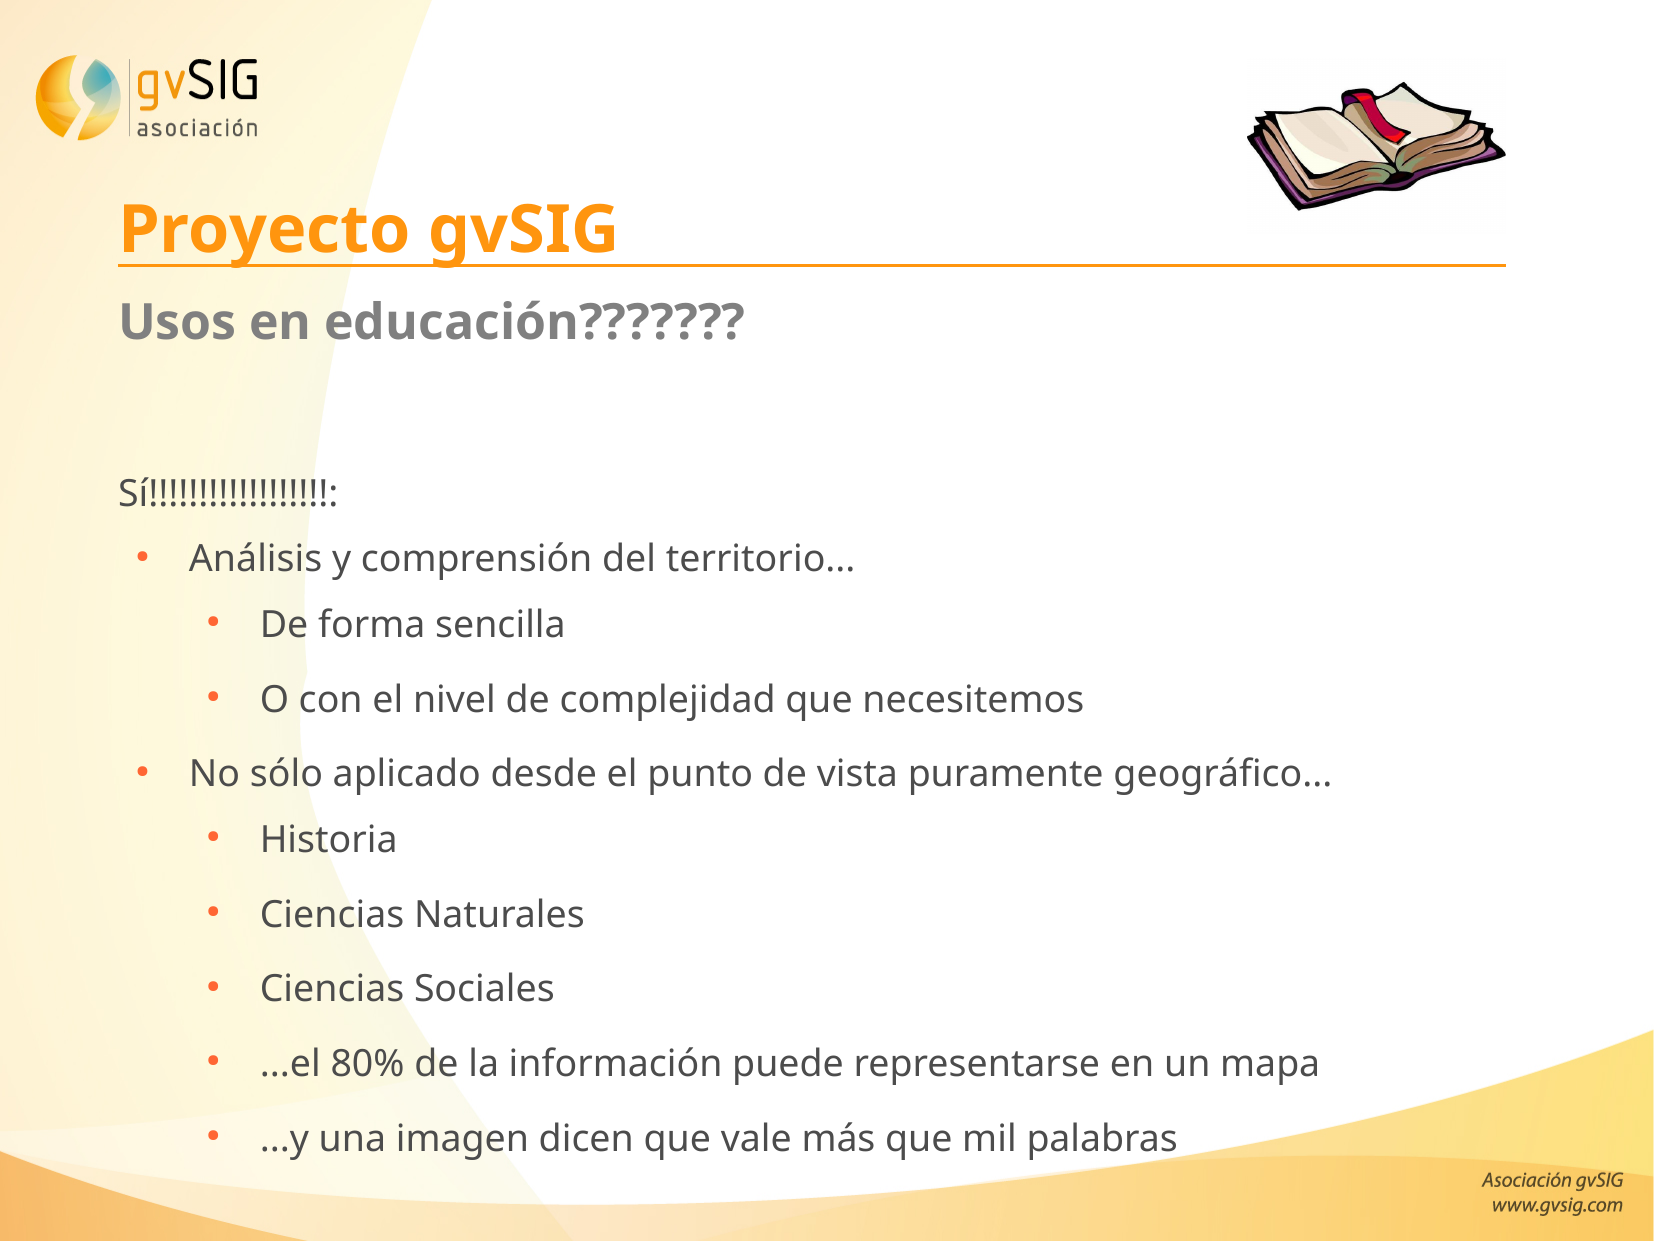

# Proyecto gvSIG
Usos en educación???????
Sí!!!!!!!!!!!!!!!!!!:
Análisis y comprensión del territorio...
De forma sencilla
O con el nivel de complejidad que necesitemos
No sólo aplicado desde el punto de vista puramente geográfico...
Historia
Ciencias Naturales
Ciencias Sociales
...el 80% de la información puede representarse en un mapa
...y una imagen dicen que vale más que mil palabras